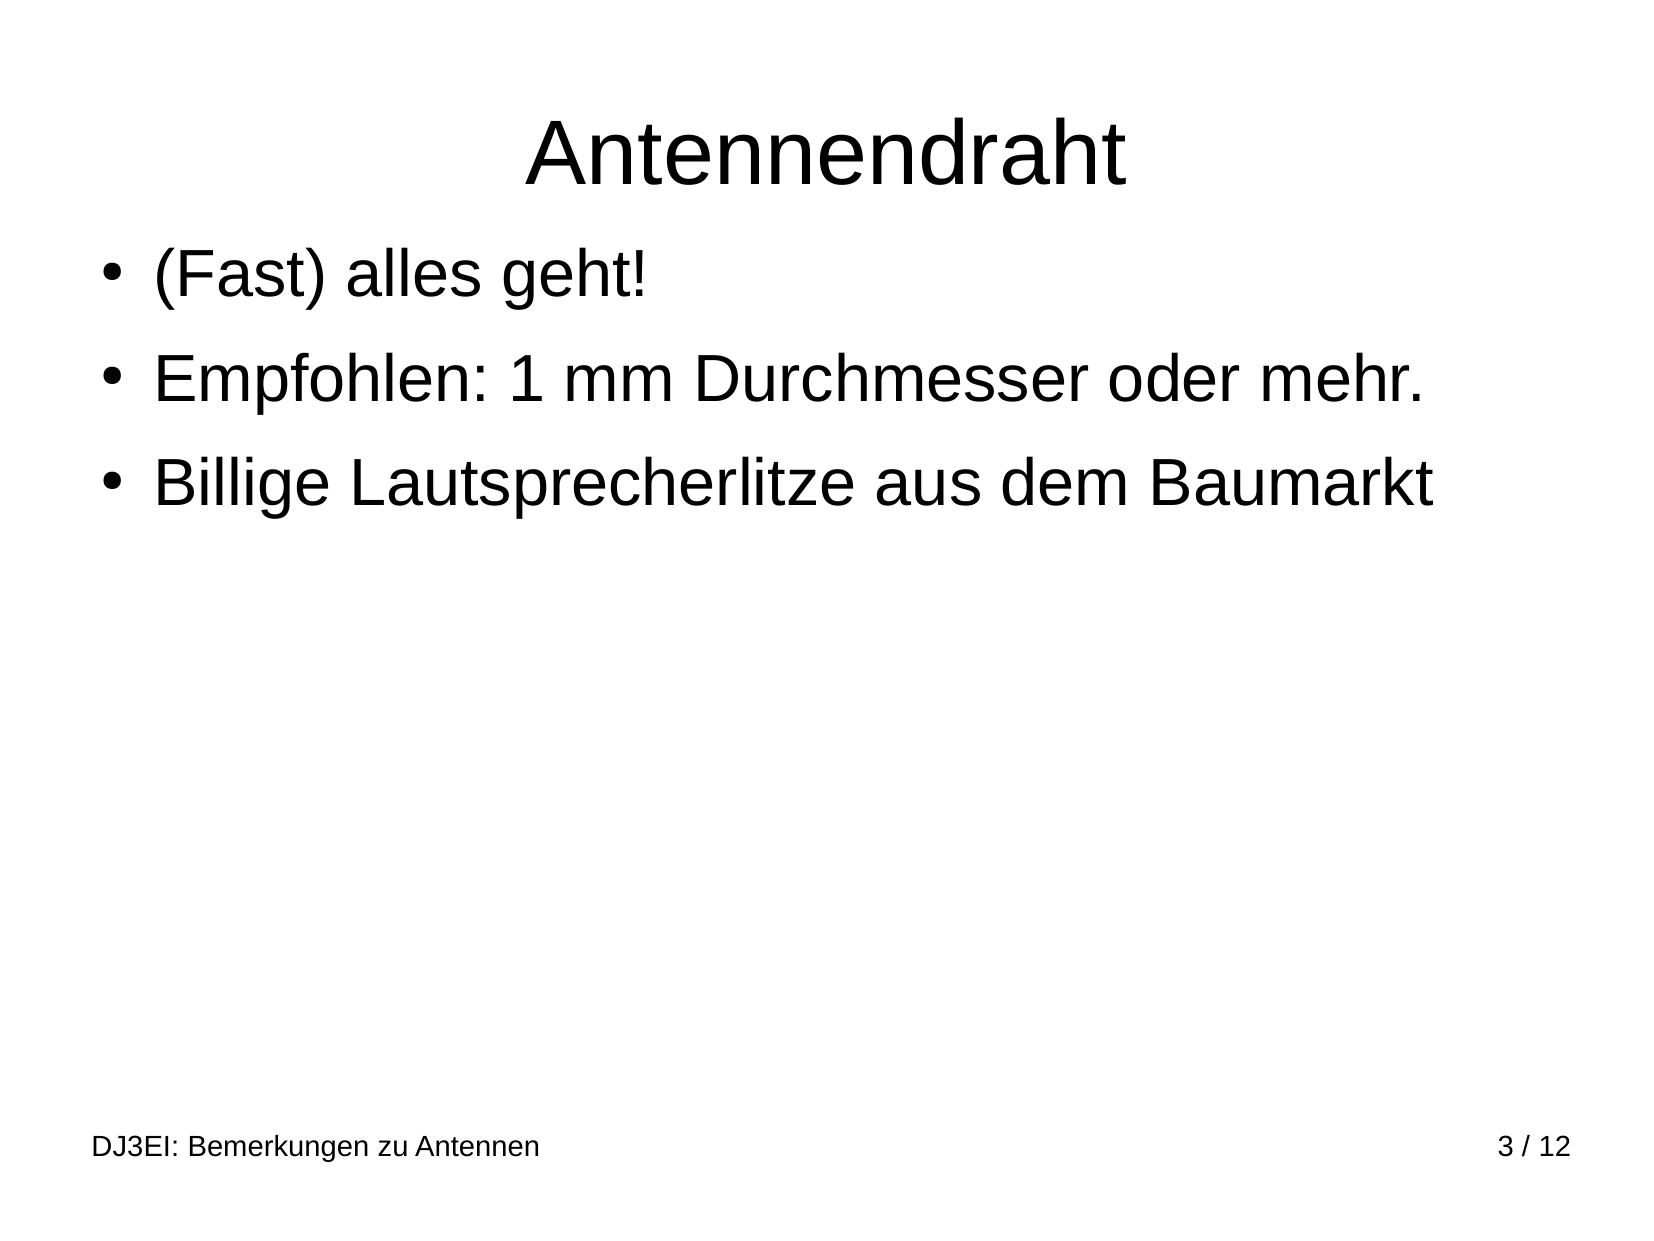

# Antennendraht
(Fast) alles geht!
Empfohlen: 1 mm Durchmesser oder mehr.
Billige Lautsprecherlitze aus dem Baumarkt